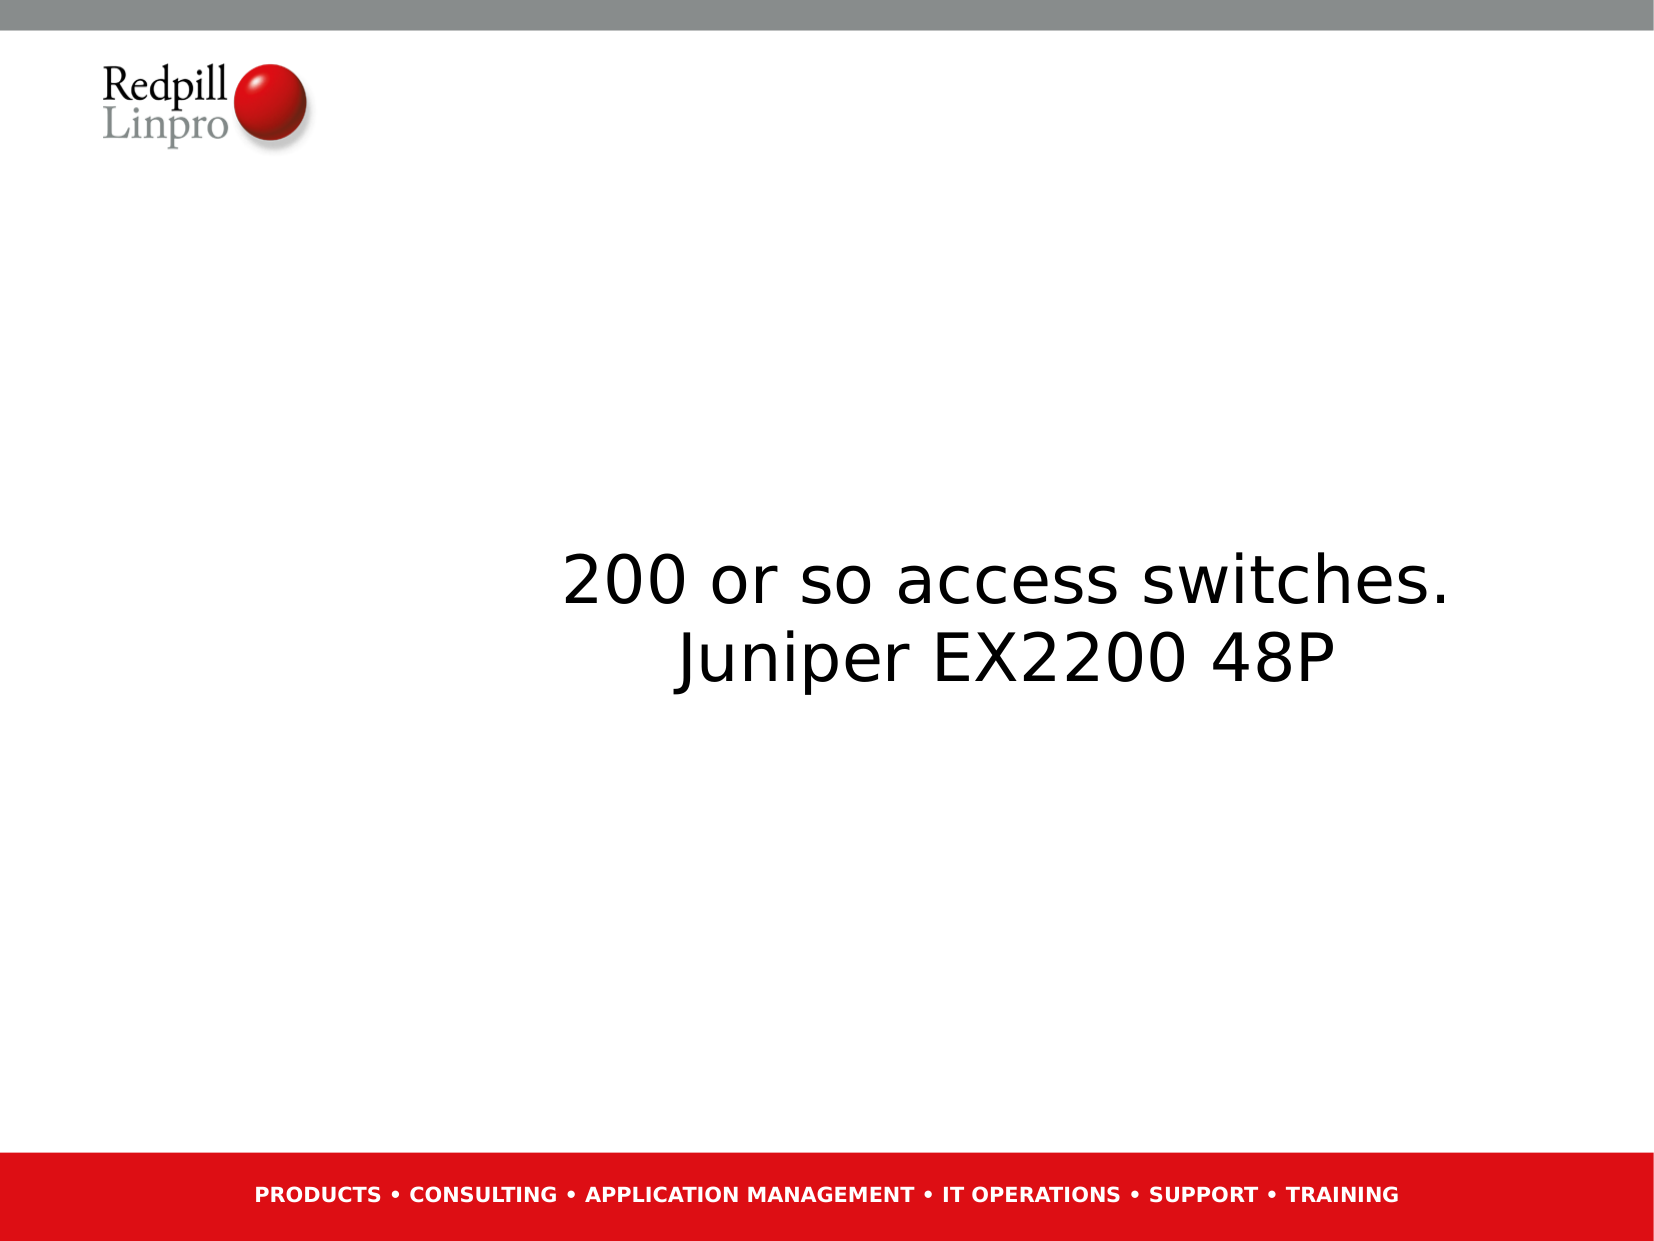

# 200 or so access switches.
Juniper EX2200 48P